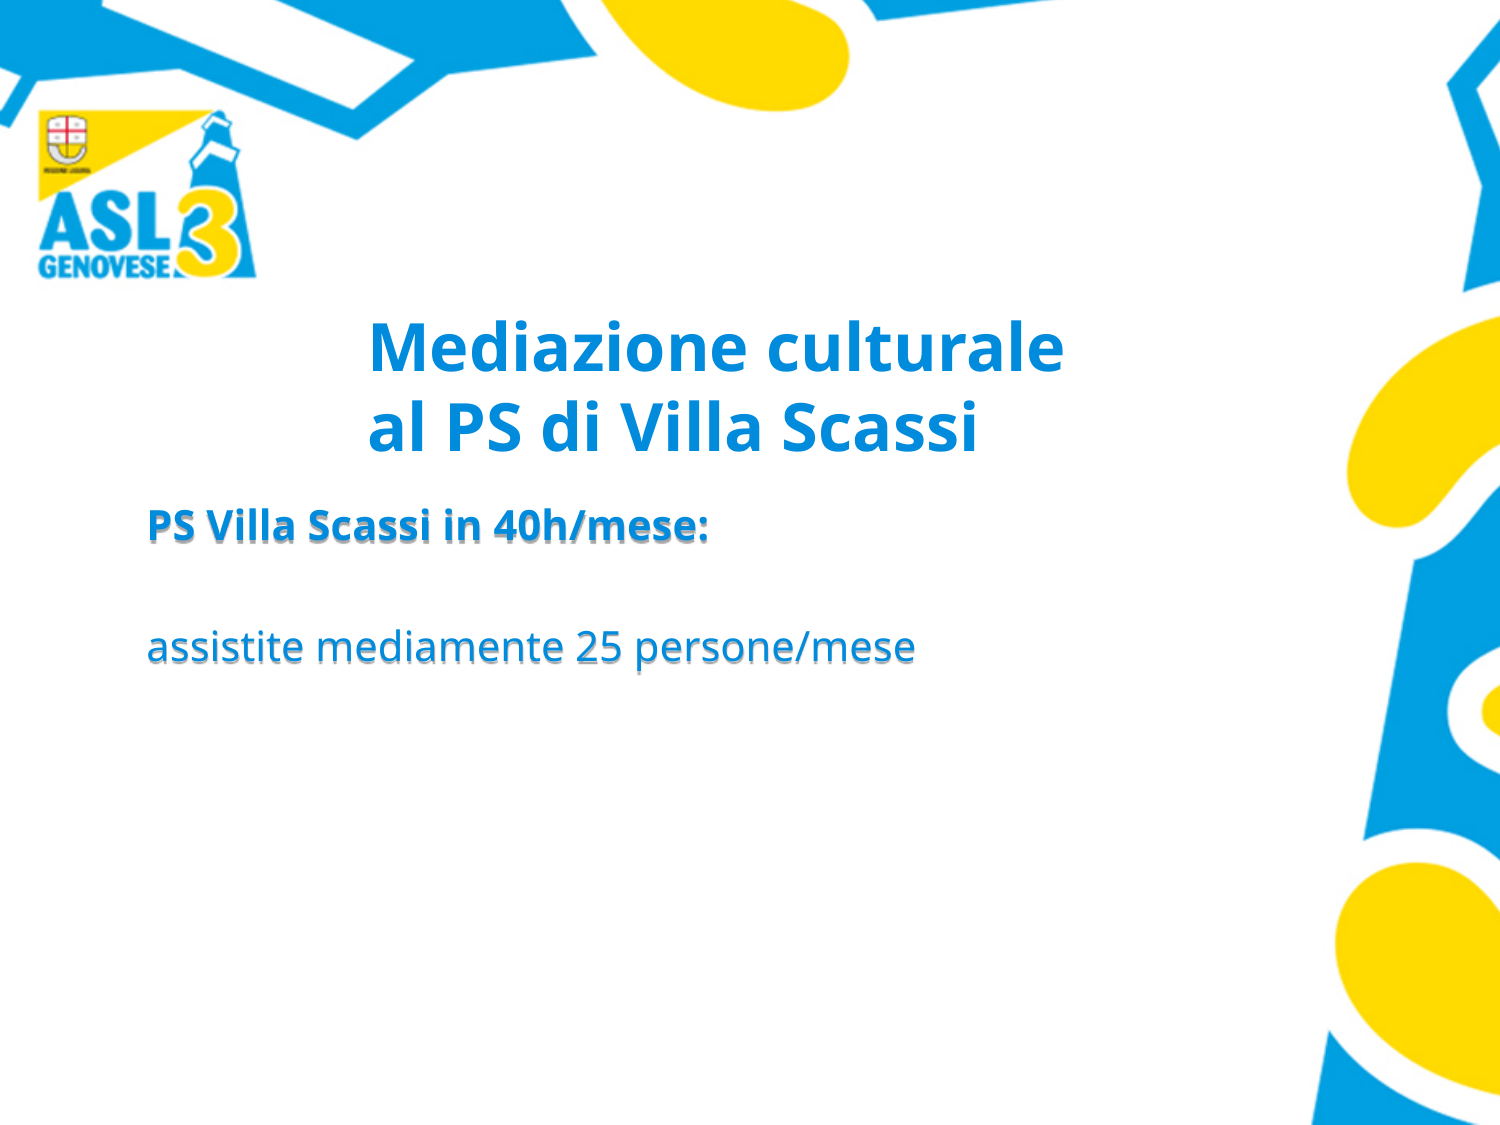

Mediazione culturale
al PS di Villa Scassi
# PS Villa Scassi in 40h/mese:
assistite mediamente 25 persone/mese